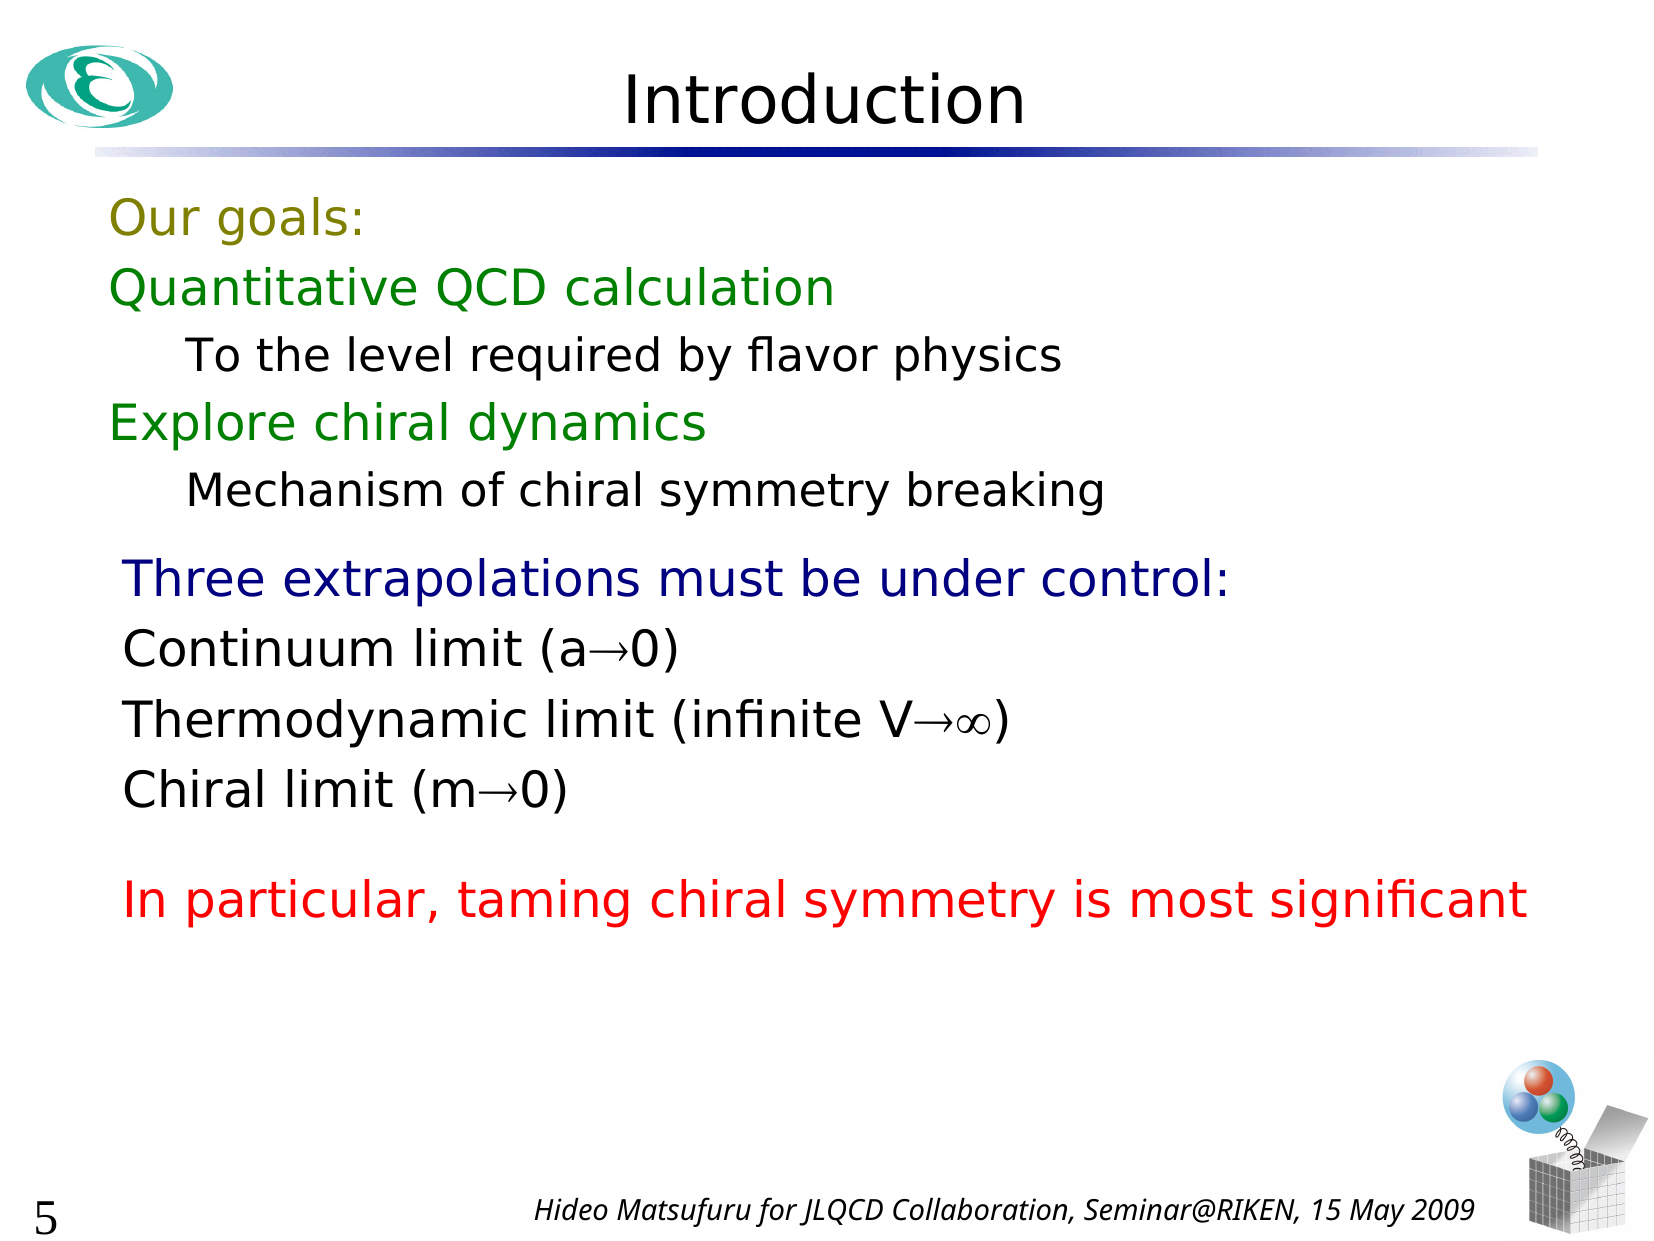

# Introduction
Our goals:
Quantitative QCD calculation
To the level required by flavor physics
Explore chiral dynamics
Mechanism of chiral symmetry breaking
Three extrapolations must be under control:
Continuum limit (a0)
Thermodynamic limit (infinite V)
Chiral limit (m0)
In particular, taming chiral symmetry is most significant